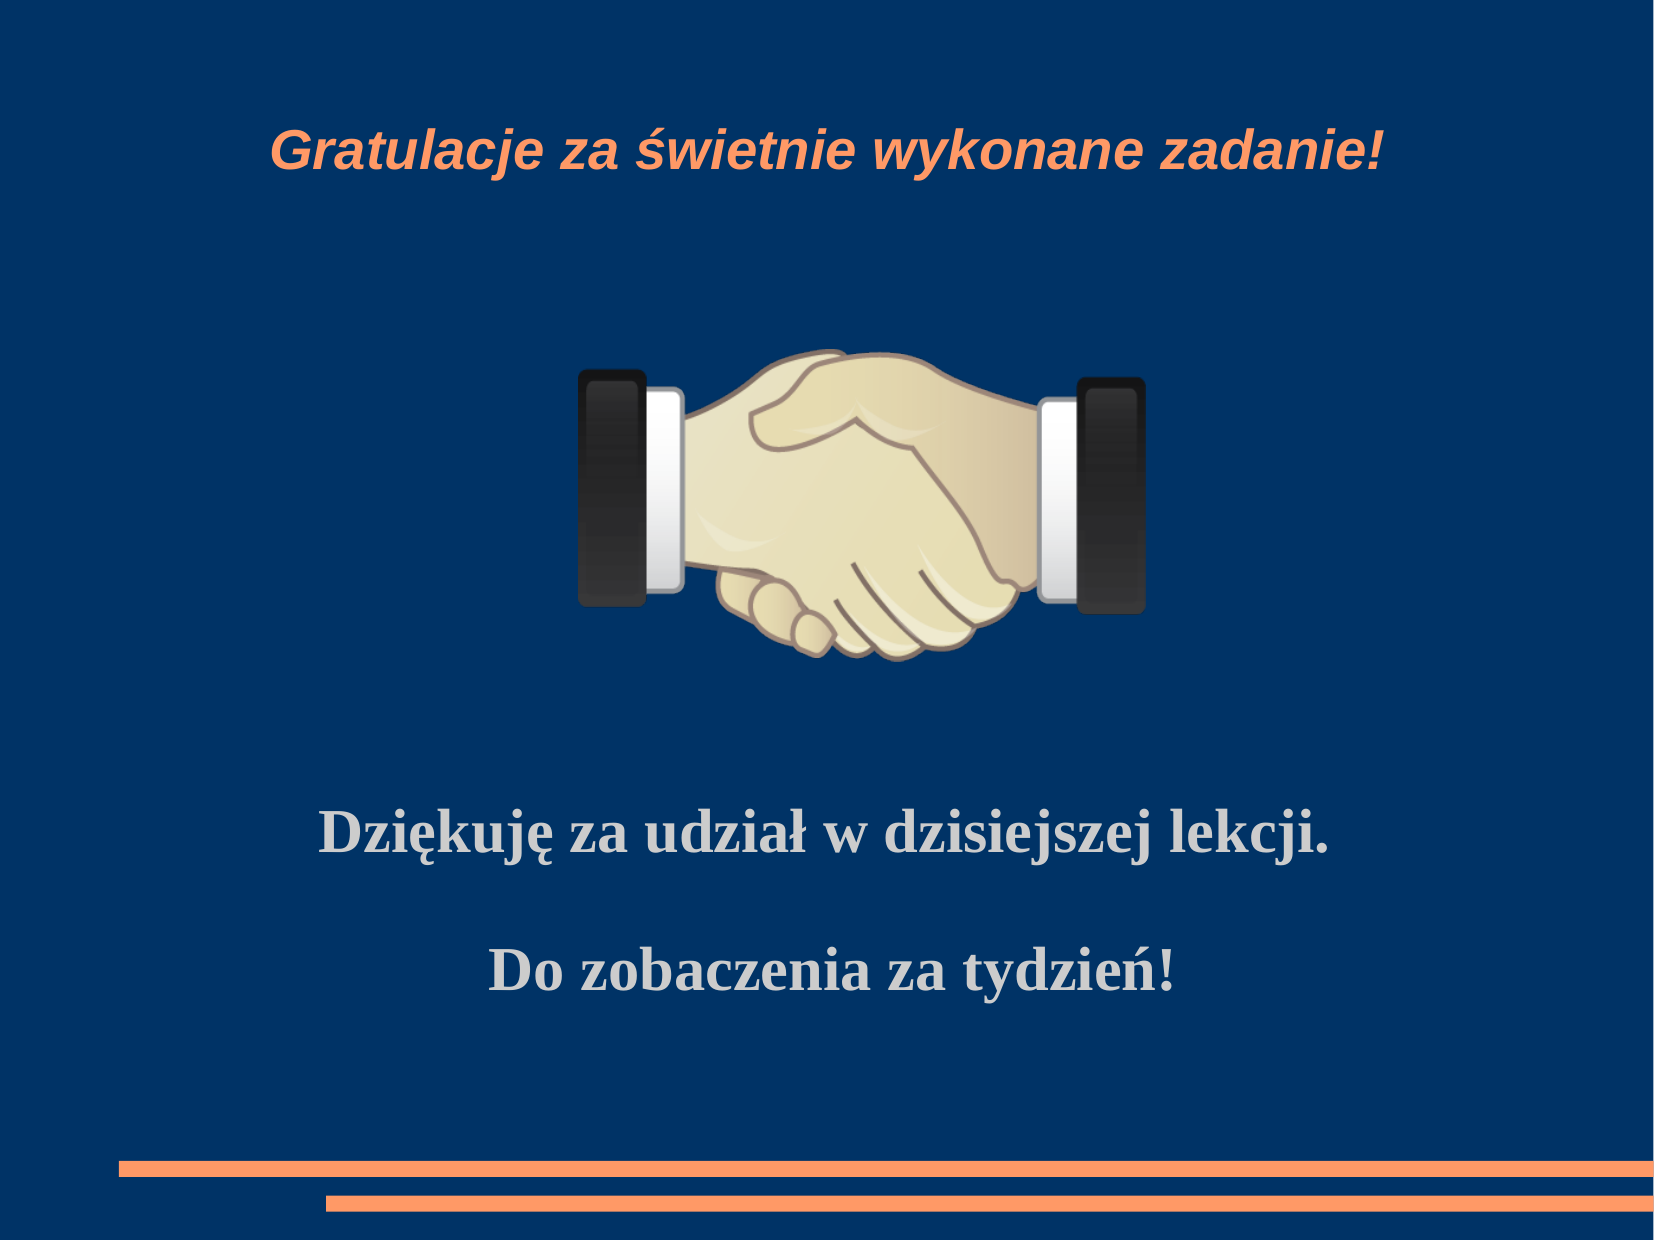

# Gratulacje za świetnie wykonane zadanie!
Dziękuję za udział w dzisiejszej lekcji.
Do zobaczenia za tydzień!